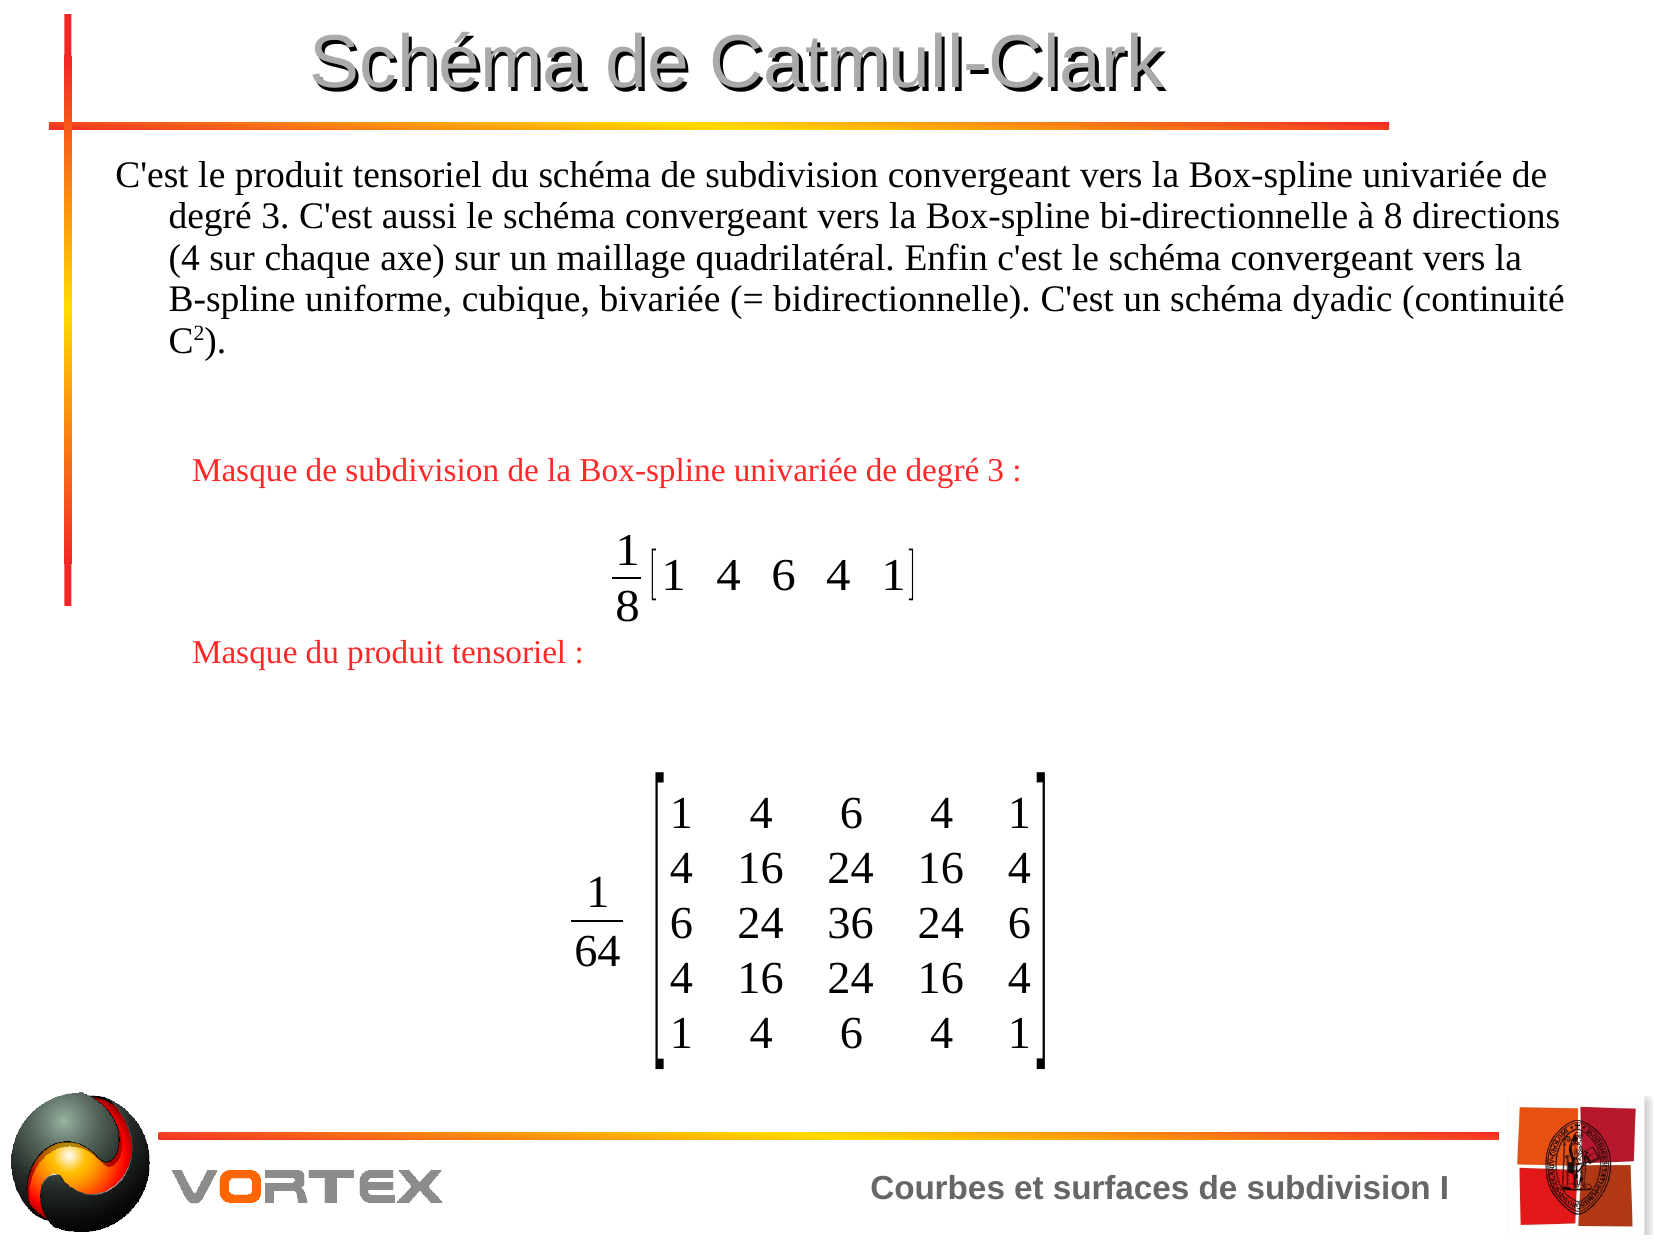

# Schéma de Catmull-Clark
C'est le produit tensoriel du schéma de subdivision convergeant vers la Box-spline univariée de degré 3. C'est aussi le schéma convergeant vers la Box-spline bi-directionnelle à 8 directions (4 sur chaque axe) sur un maillage quadrilatéral. Enfin c'est le schéma convergeant vers la B-spline uniforme, cubique, bivariée (= bidirectionnelle). C'est un schéma dyadic (continuité C2).
Masque de subdivision de la Box-spline univariée de degré 3 :
Masque du produit tensoriel :